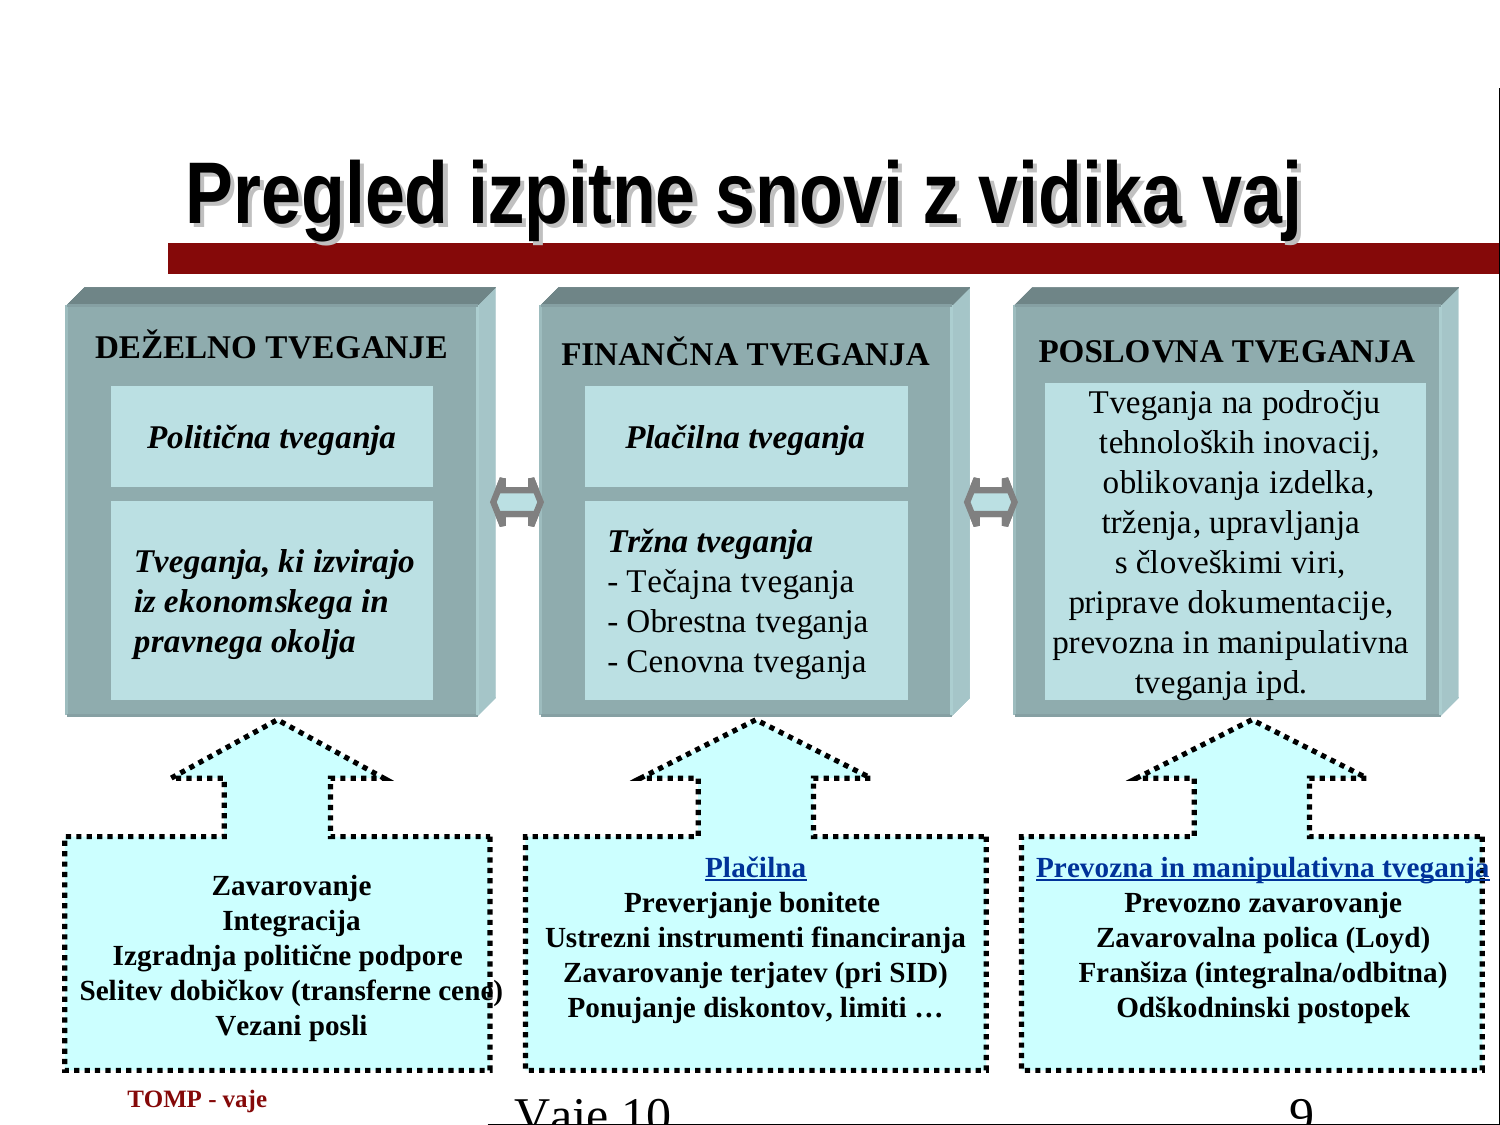

# Pregled izpitne snovi z vidika vaj
Zavarovanje
Integracija
Izgradnja politične podpore
Selitev dobičkov (transferne cene)
Vezani posli
Plačilna
Preverjanje bonitete
Ustrezni instrumenti financiranja
Zavarovanje terjatev (pri SID)
Ponujanje diskontov, limiti …
Prevozna in manipulativna tveganja
Prevozno zavarovanje
Zavarovalna polica (Loyd)
Franšiza (integralna/odbitna)
Odškodninski postopek
Vaje 5
9